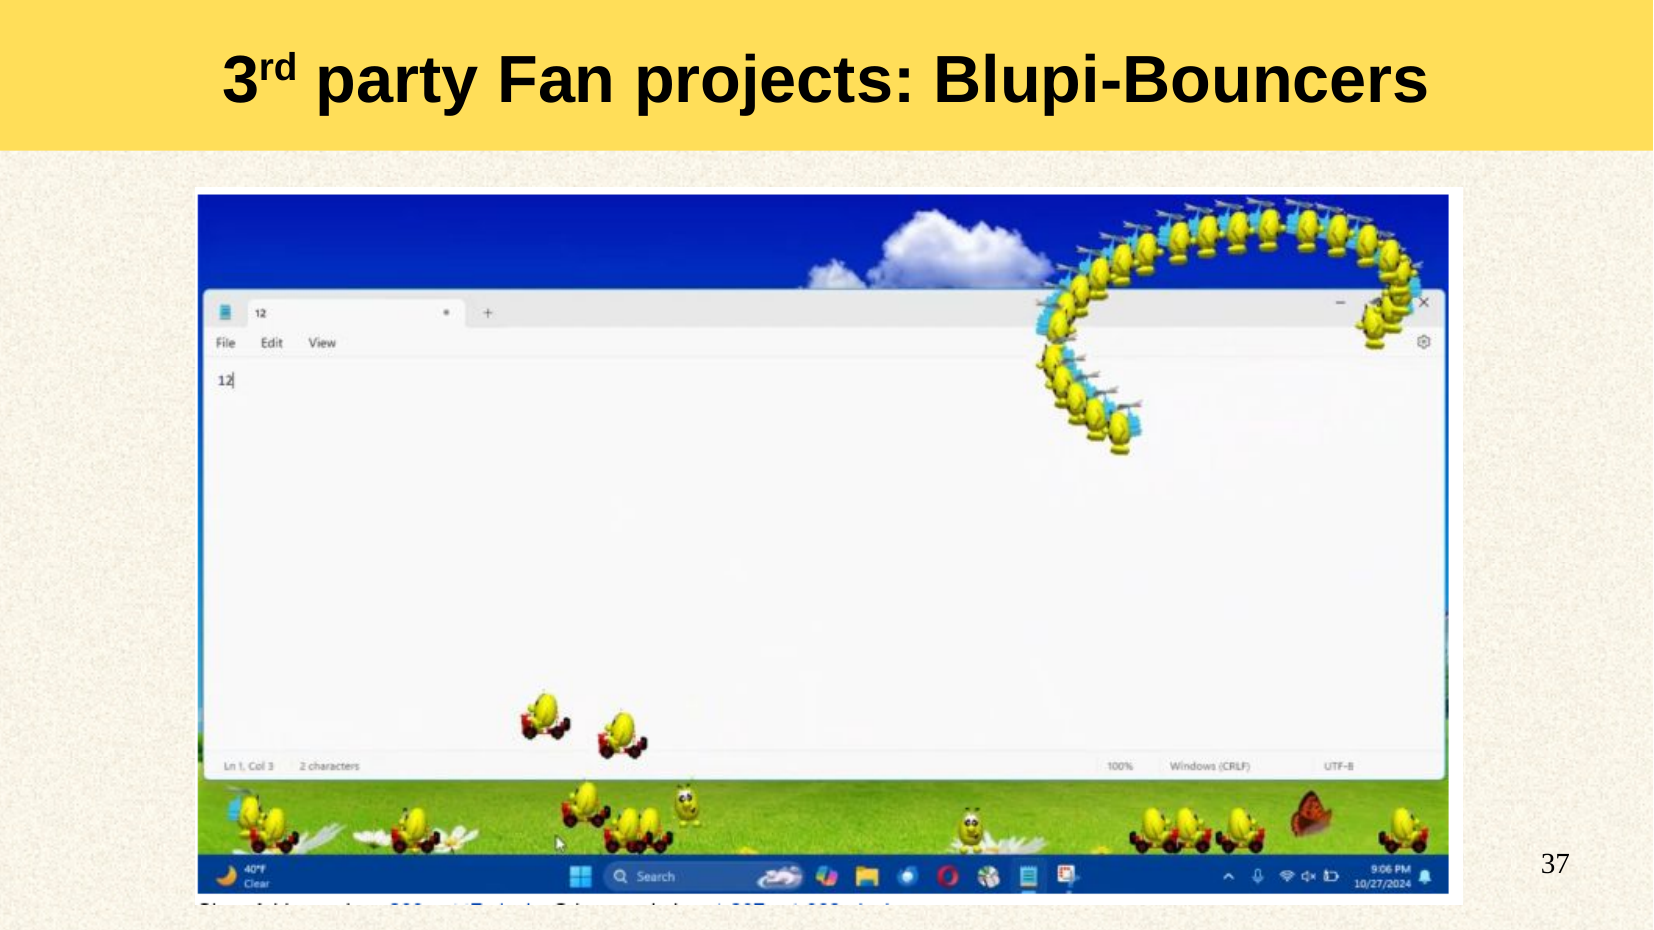

# 3rd party Fan projects: Blupi-Bouncers
37